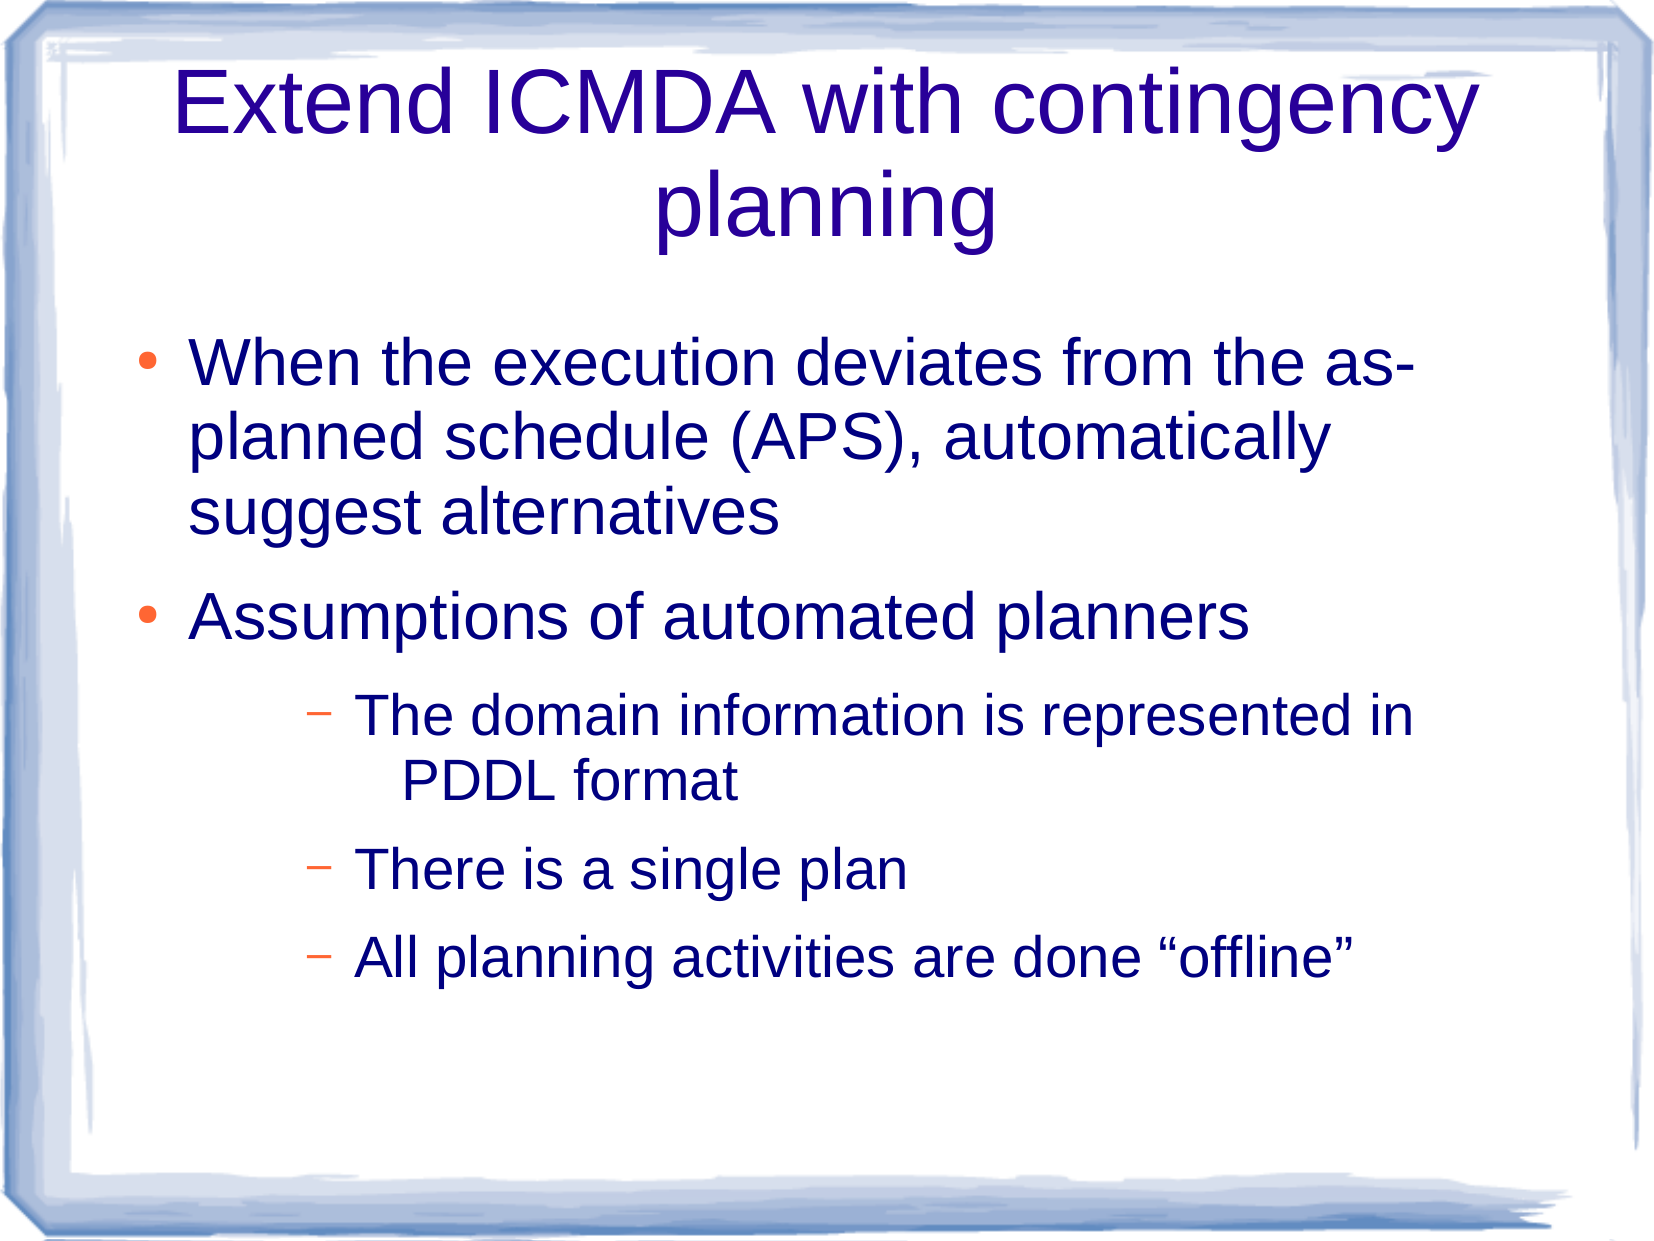

# Extend ICMDA with contingency planning
When the execution deviates from the as-planned schedule (APS), automatically suggest alternatives
Assumptions of automated planners
The domain information is represented in PDDL format
There is a single plan
All planning activities are done “offline”